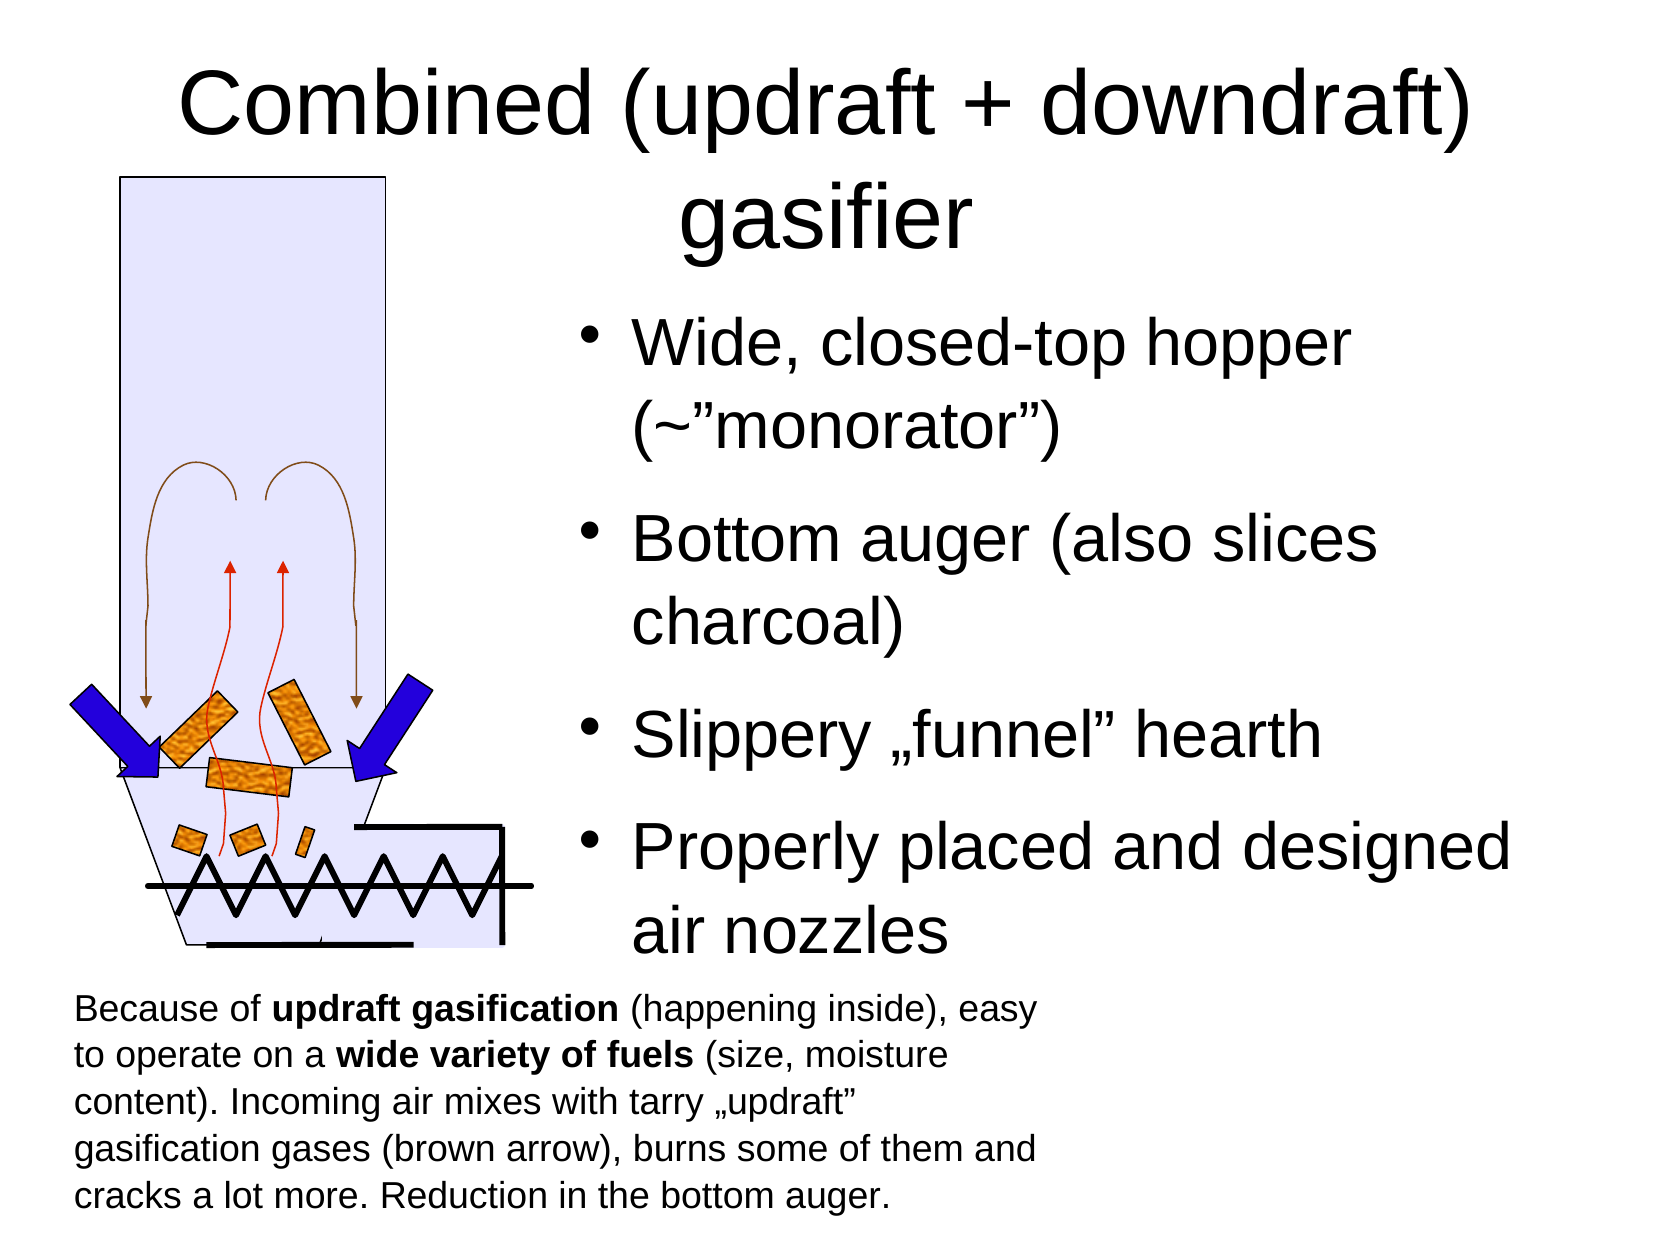

# Combined (updraft + downdraft) gasifier
Wide, closed-top hopper (~”monorator”)
Bottom auger (also slices charcoal)
Slippery „funnel” hearth
Properly placed and designed air nozzles
Because of updraft gasification (happening inside), easy to operate on a wide variety of fuels (size, moisture content). Incoming air mixes with tarry „updraft” gasification gases (brown arrow), burns some of them and cracks a lot more. Reduction in the bottom auger.